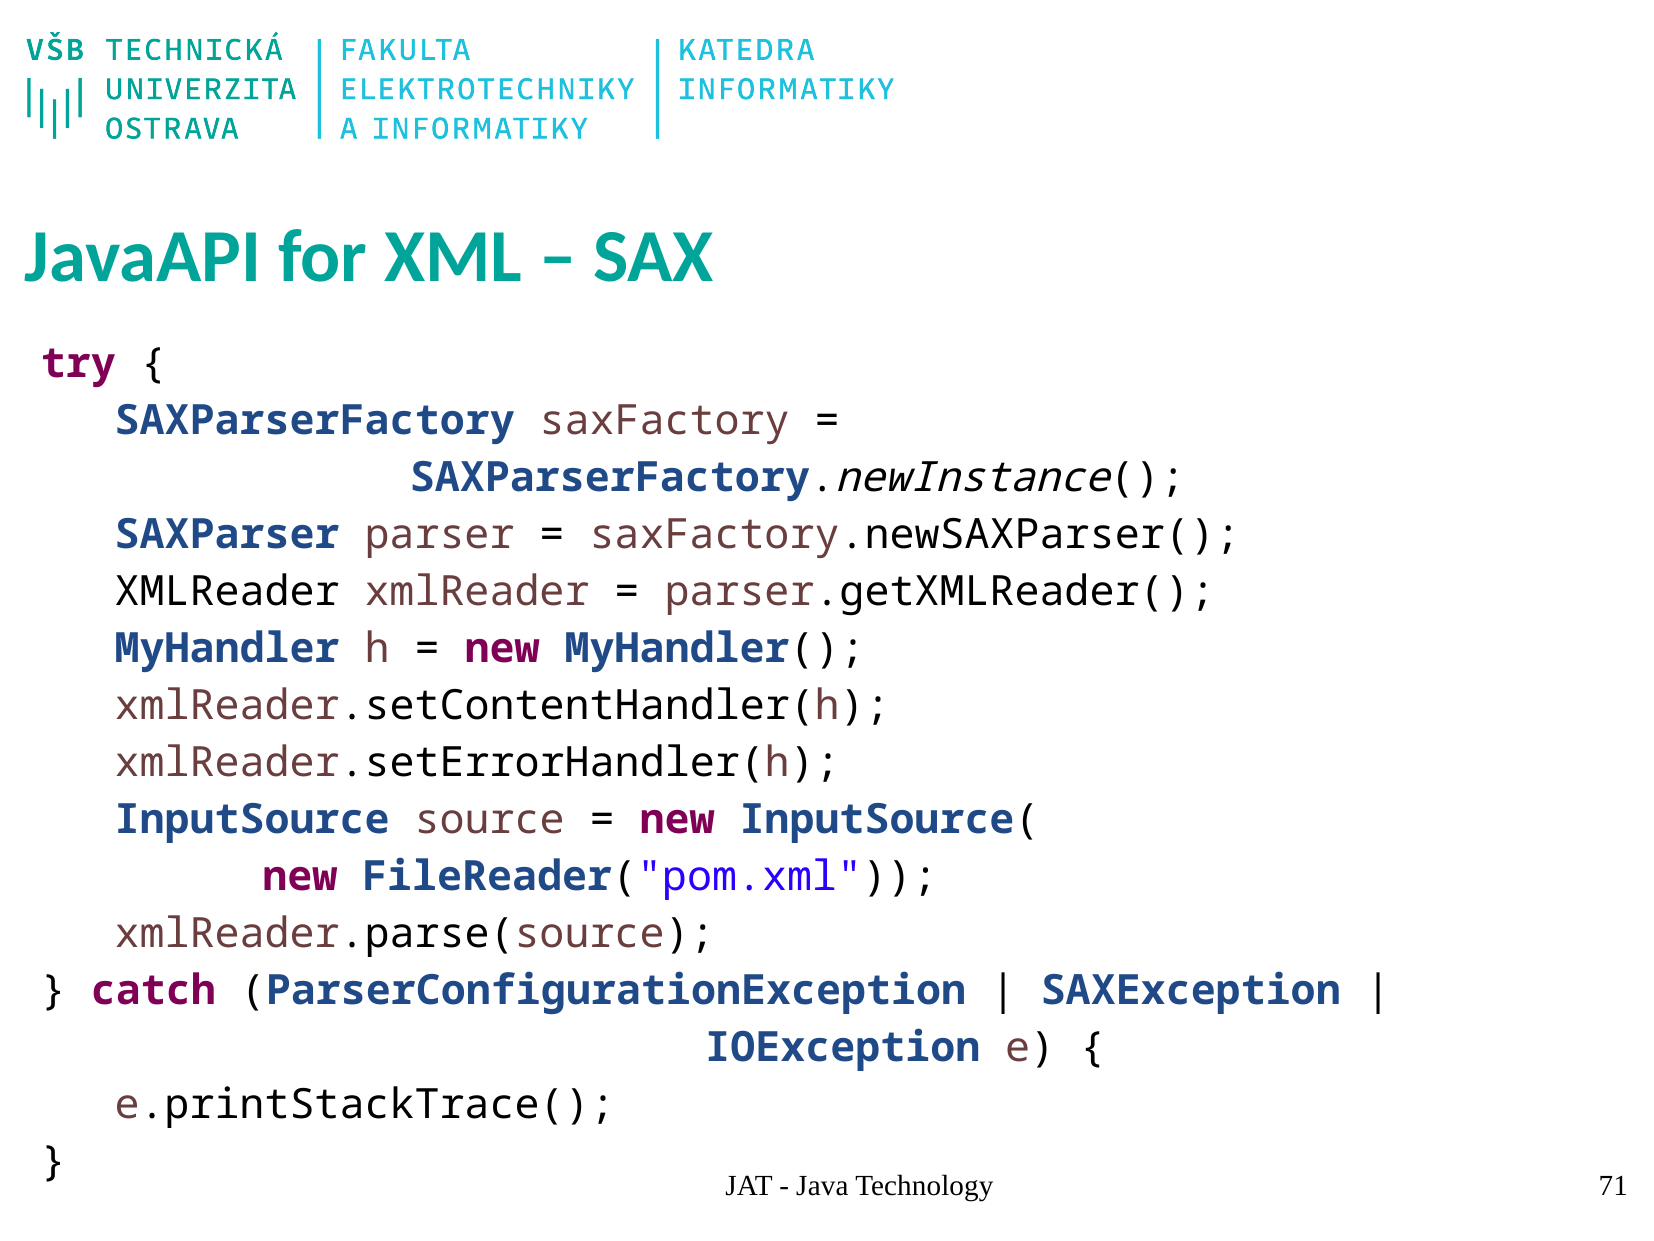

# JavaAPI for XML – SAX
try {
	SAXParserFactory saxFactory =
					SAXParserFactory.newInstance();
	SAXParser parser = saxFactory.newSAXParser();
	XMLReader xmlReader = parser.getXMLReader();
	MyHandler h = new MyHandler();
	xmlReader.setContentHandler(h);
	xmlReader.setErrorHandler(h);
	InputSource source = new InputSource(
			new FileReader("pom.xml"));
	xmlReader.parse(source);
} catch (ParserConfigurationException | SAXException |
									IOException e) {
	e.printStackTrace();
}
JAT - Java Technology
71